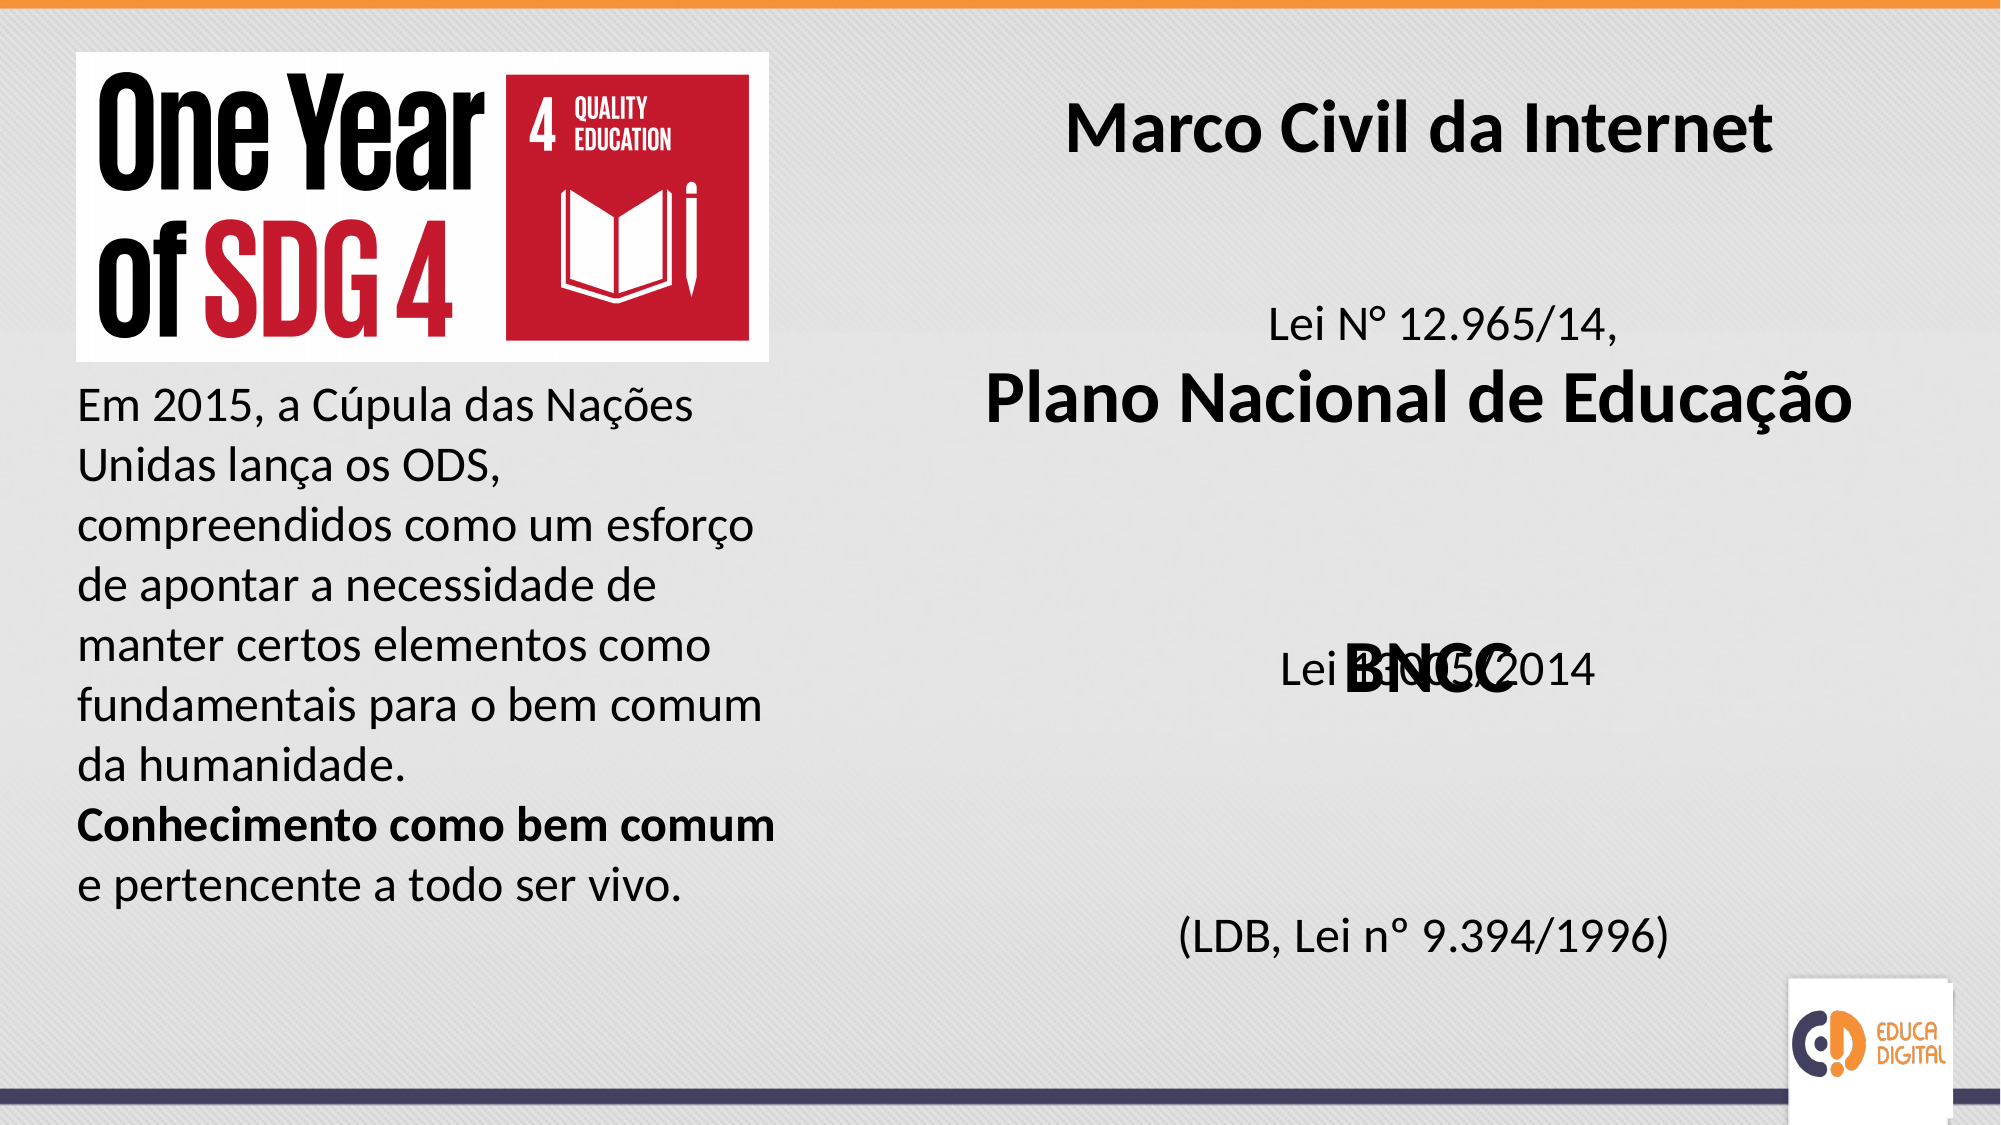

Marco Civil da Internet
Plano Nacional de Educação
BNCC
Lei N° 12.965/14,
Em 2015, a Cúpula das Nações Unidas lança os ODS, compreendidos como um esforço de apontar a necessidade de manter certos elementos como fundamentais para o bem comum da humanidade.
Conhecimento como bem comum e pertencente a todo ser vivo.
Lei 13005/2014
(LDB, Lei nº 9.394/1996)